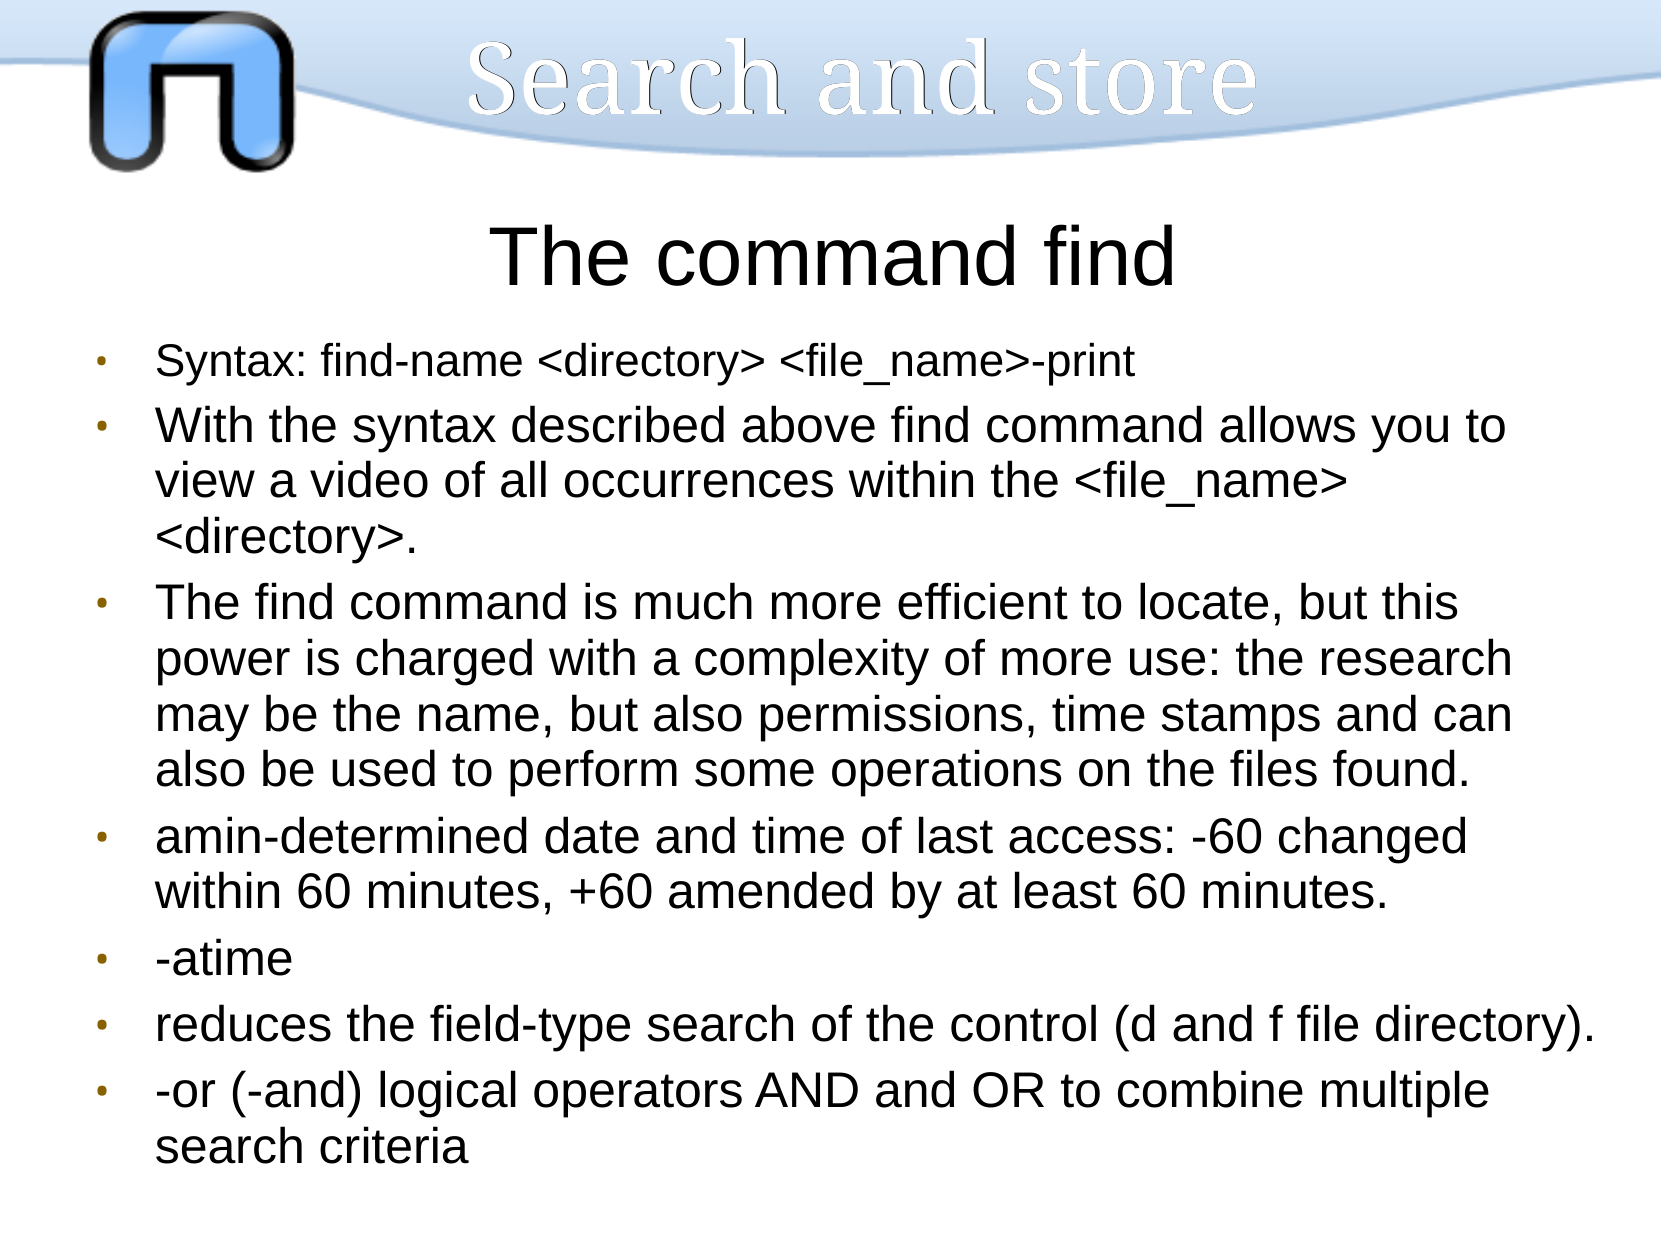

Search and store
# The command find
Syntax: find-name <directory> <file_name>-print
With the syntax described above find command allows you to view a video of all occurrences within the <file_name> <directory>.
The find command is much more efficient to locate, but this power is charged with a complexity of more use: the research may be the name, but also permissions, time stamps and can also be used to perform some operations on the files found.
amin-determined date and time of last access: -60 changed within 60 minutes, +60 amended by at least 60 minutes.
-atime
reduces the field-type search of the control (d and f file directory).
-or (-and) logical operators AND and OR to combine multiple search criteria